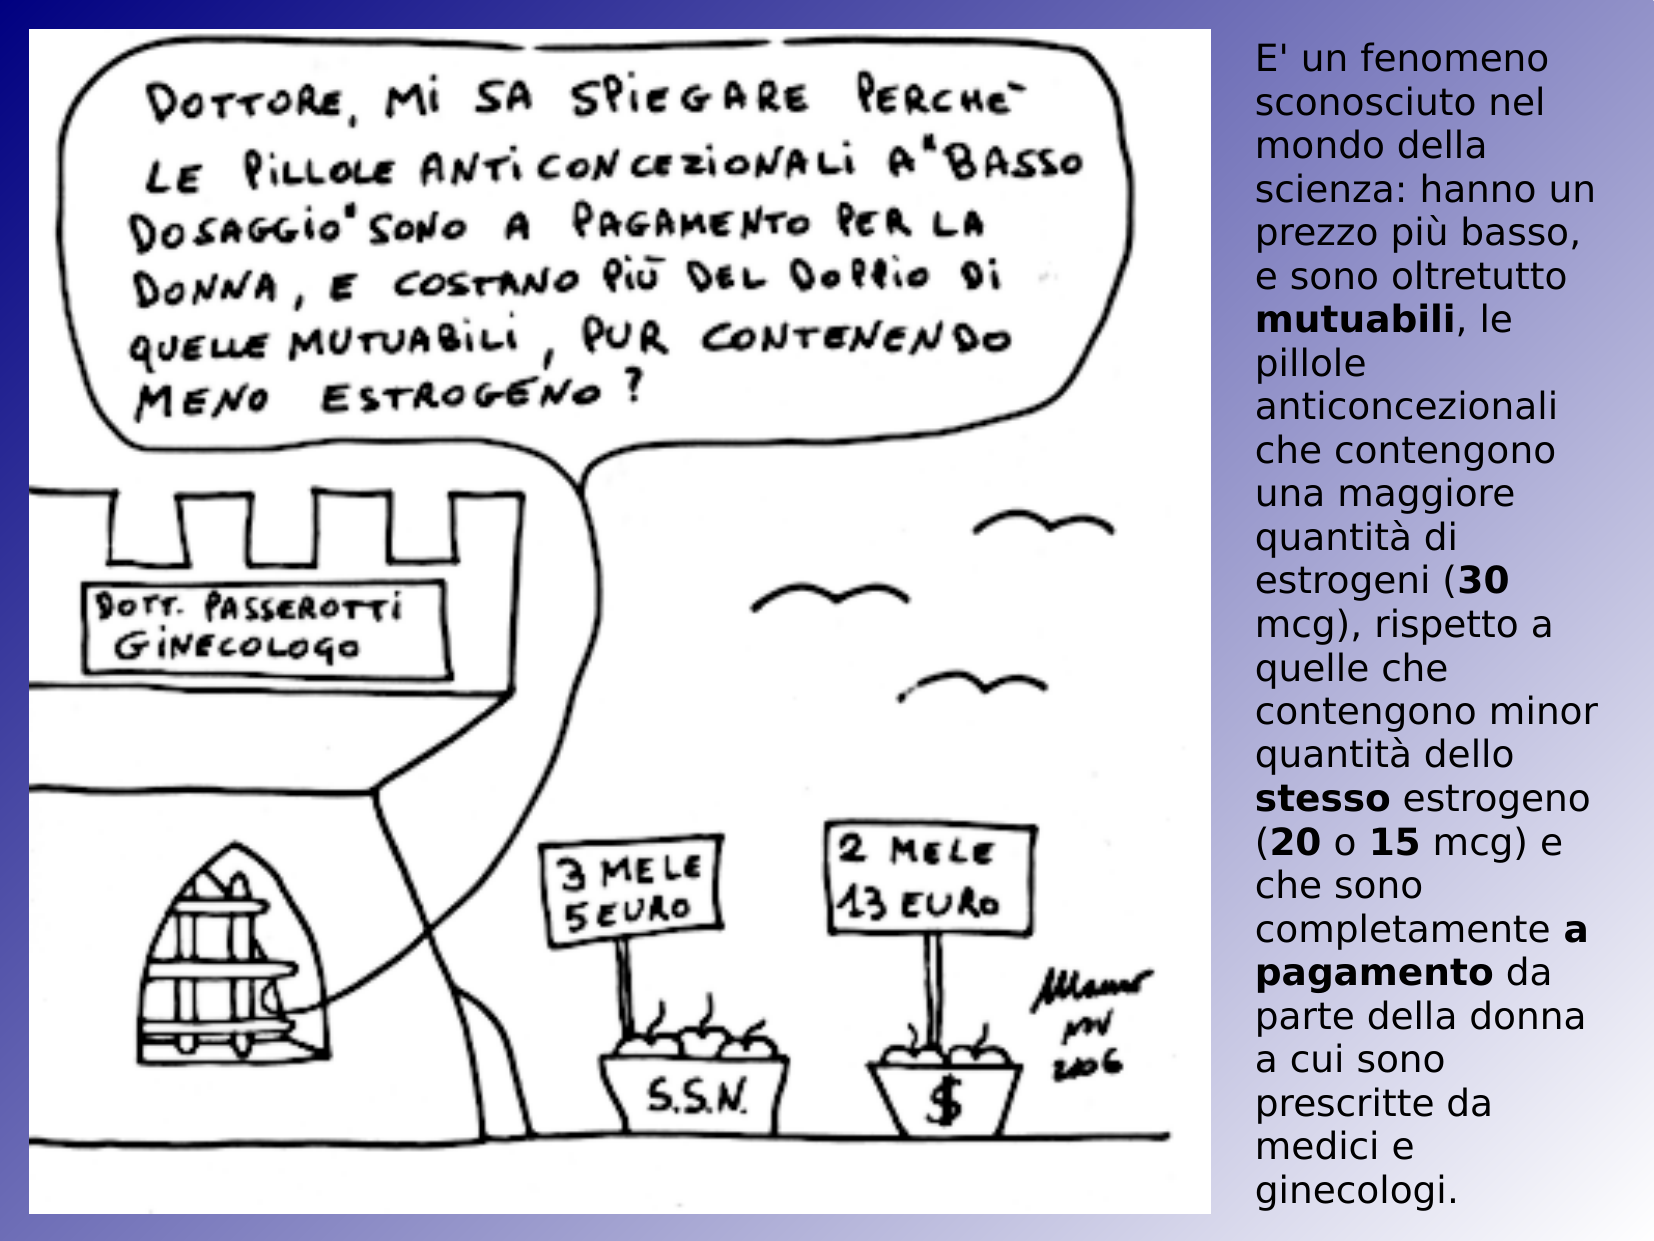

E' un fenomeno sconosciuto nel mondo della scienza: hanno un prezzo più basso, e sono oltretutto mutuabili, le pillole anticoncezionali che contengono una maggiore quantità di estrogeni (30 mcg), rispetto a quelle che contengono minor quantità dello stesso estrogeno (20 o 15 mcg) e che sono completamente a pagamento da parte della donna a cui sono prescritte da medici e ginecologi.